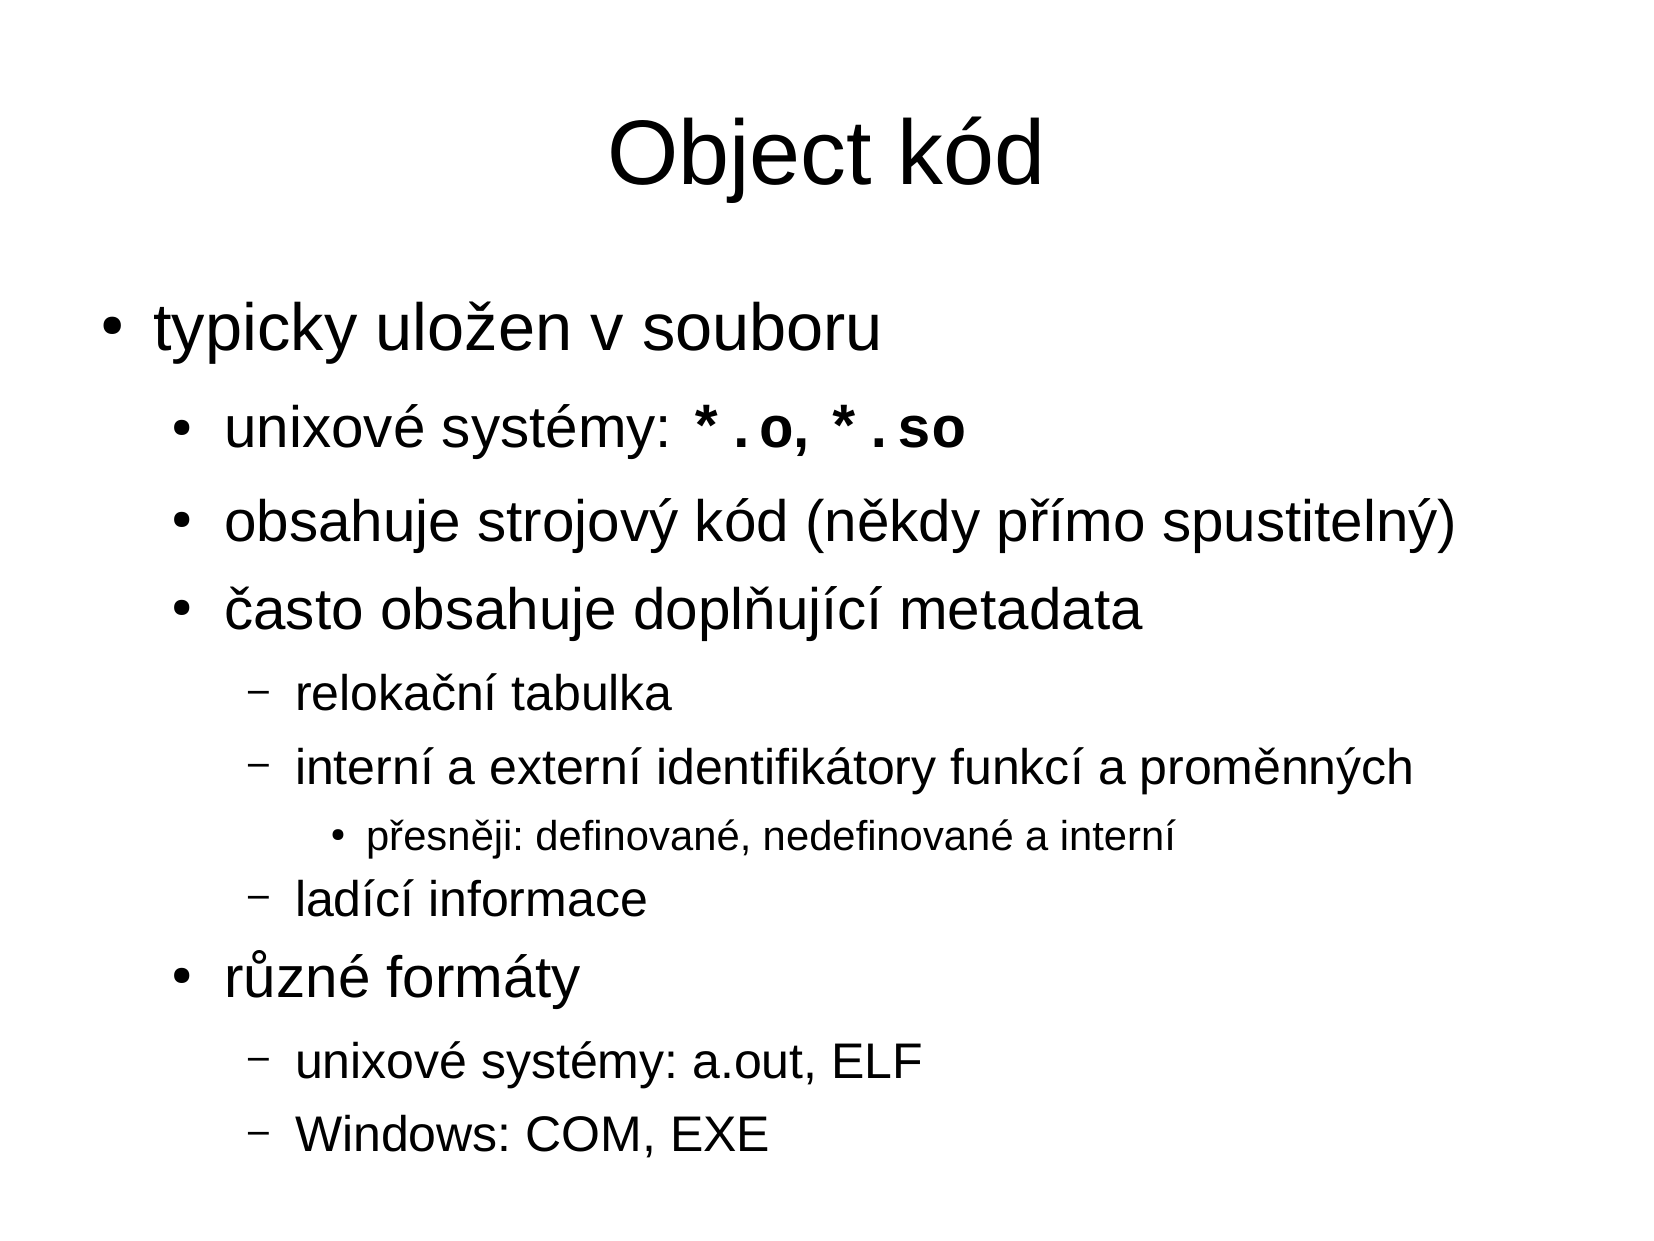

# Object kód
typicky uložen v souboru
unixové systémy: *.o, *.so
obsahuje strojový kód (někdy přímo spustitelný)
často obsahuje doplňující metadata
relokační tabulka
interní a externí identifikátory funkcí a proměnných
přesněji: definované, nedefinované a interní
ladící informace
různé formáty
unixové systémy: a.out, ELF
Windows: COM, EXE